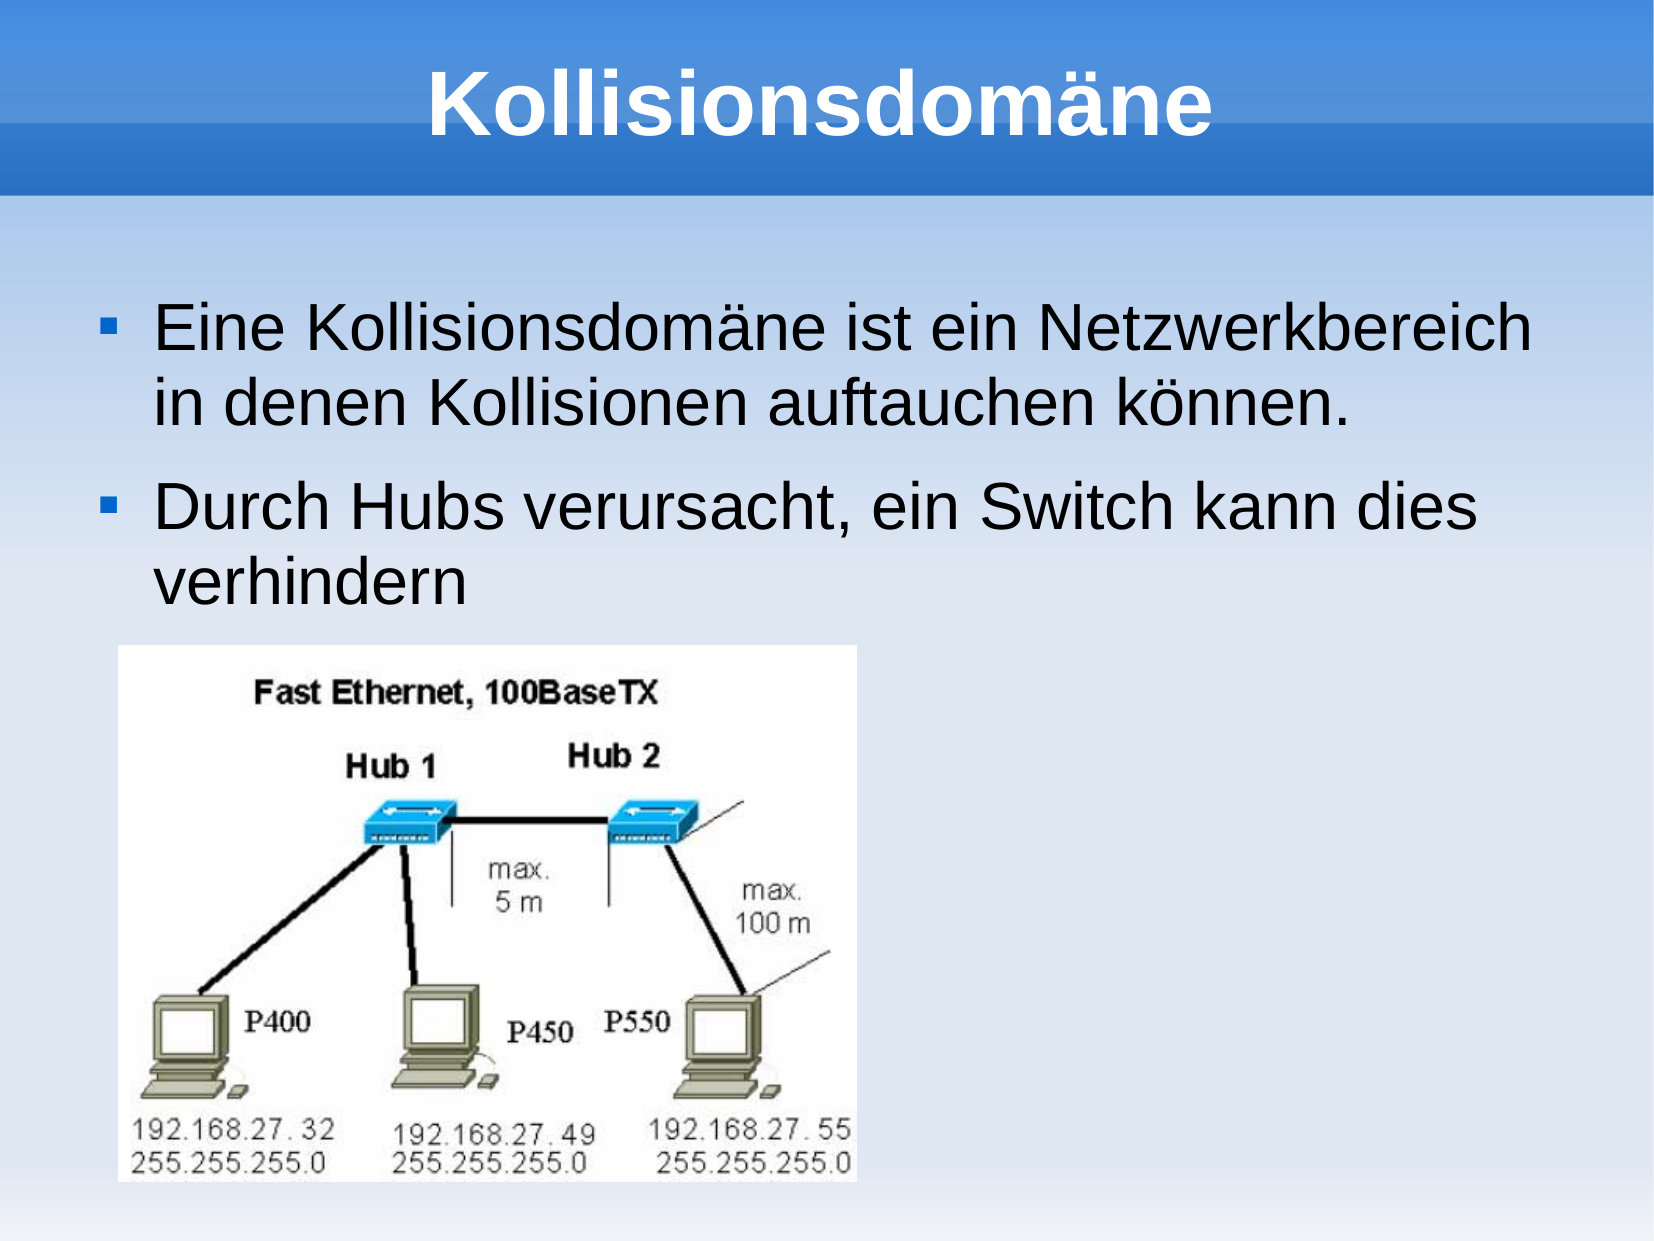

# Kollisionsdomäne
Eine Kollisionsdomäne ist ein Netzwerkbereich in denen Kollisionen auftauchen können.
Durch Hubs verursacht, ein Switch kann dies verhindern